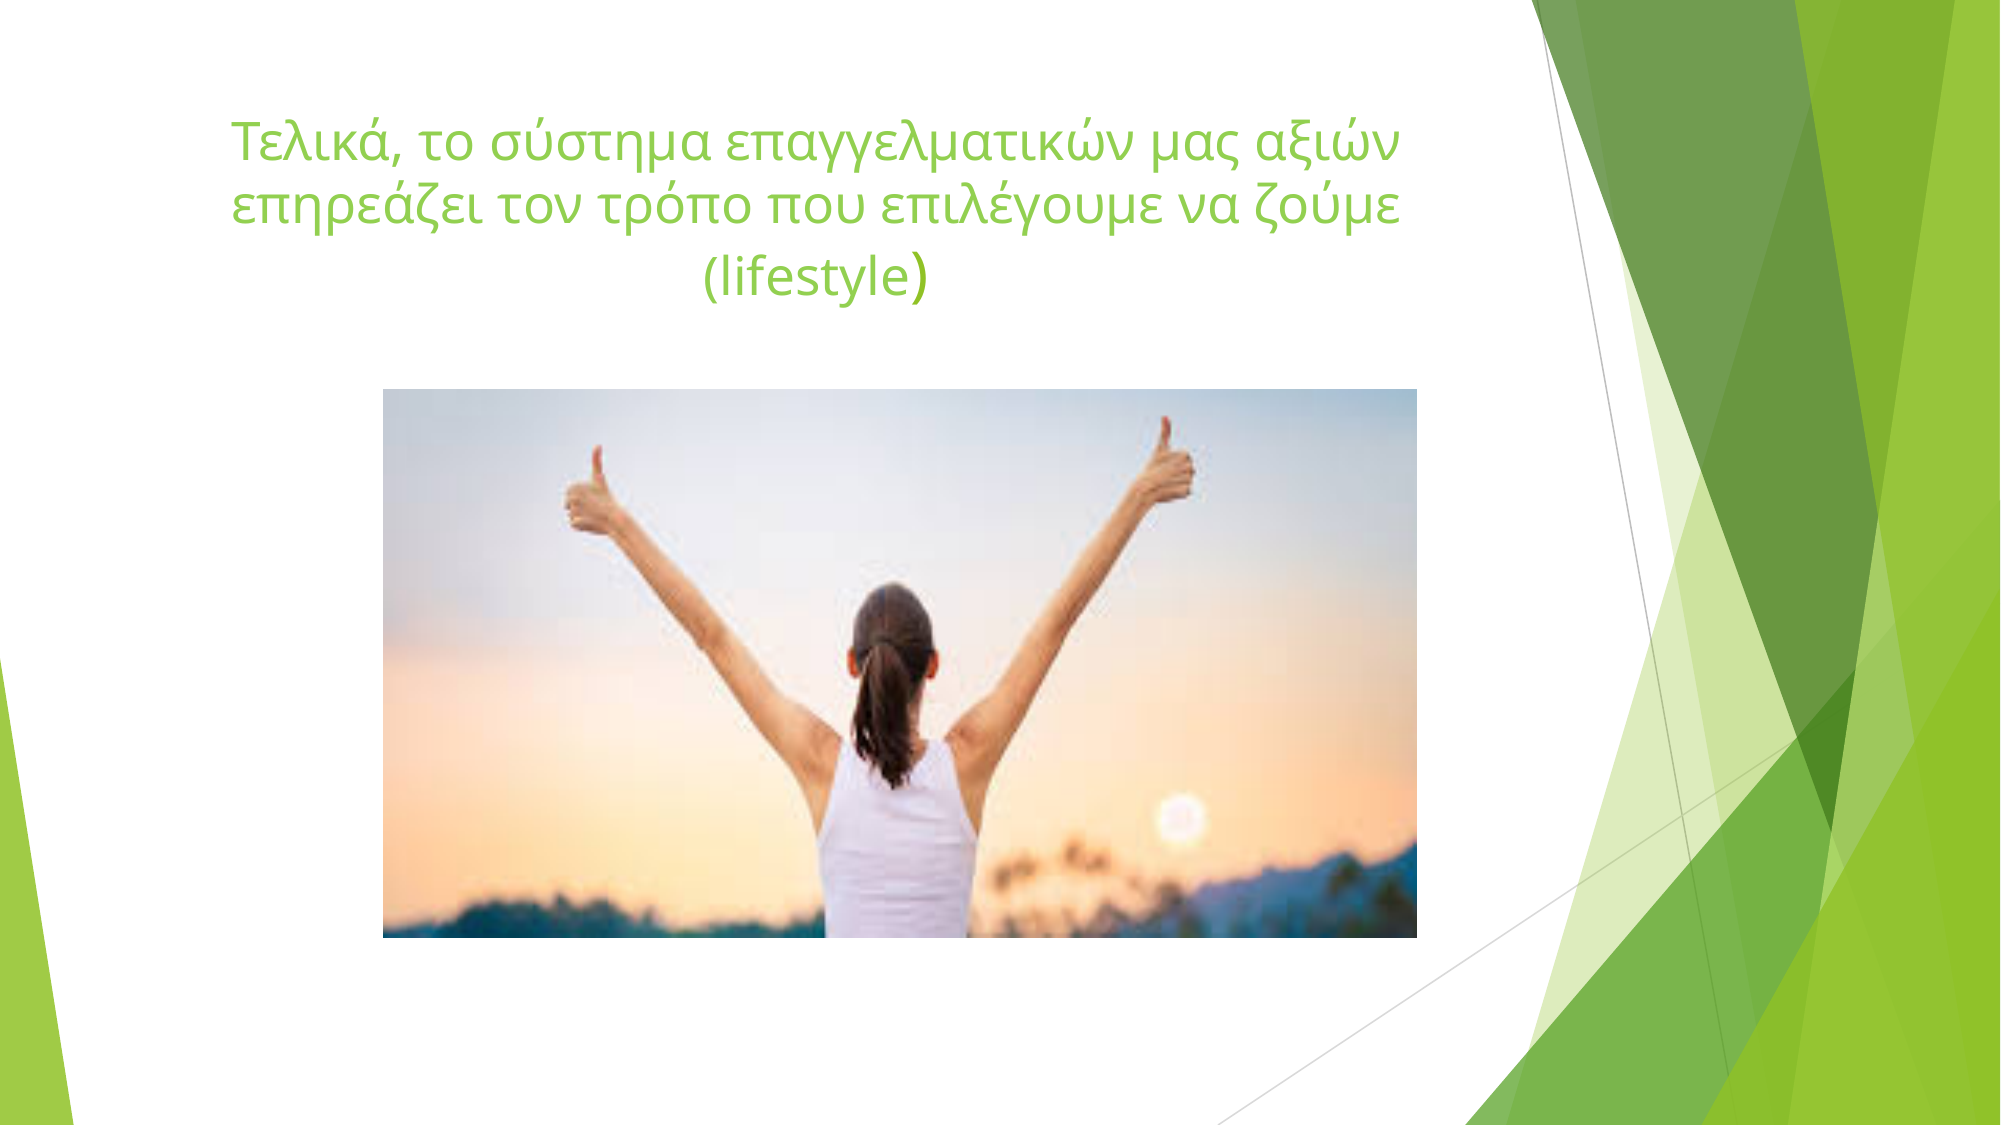

# Τελικά, το σύστημα επαγγελματικών μας αξιών επηρεάζει τον τρόπο που επιλέγουμε να ζούμε (lifestyle)